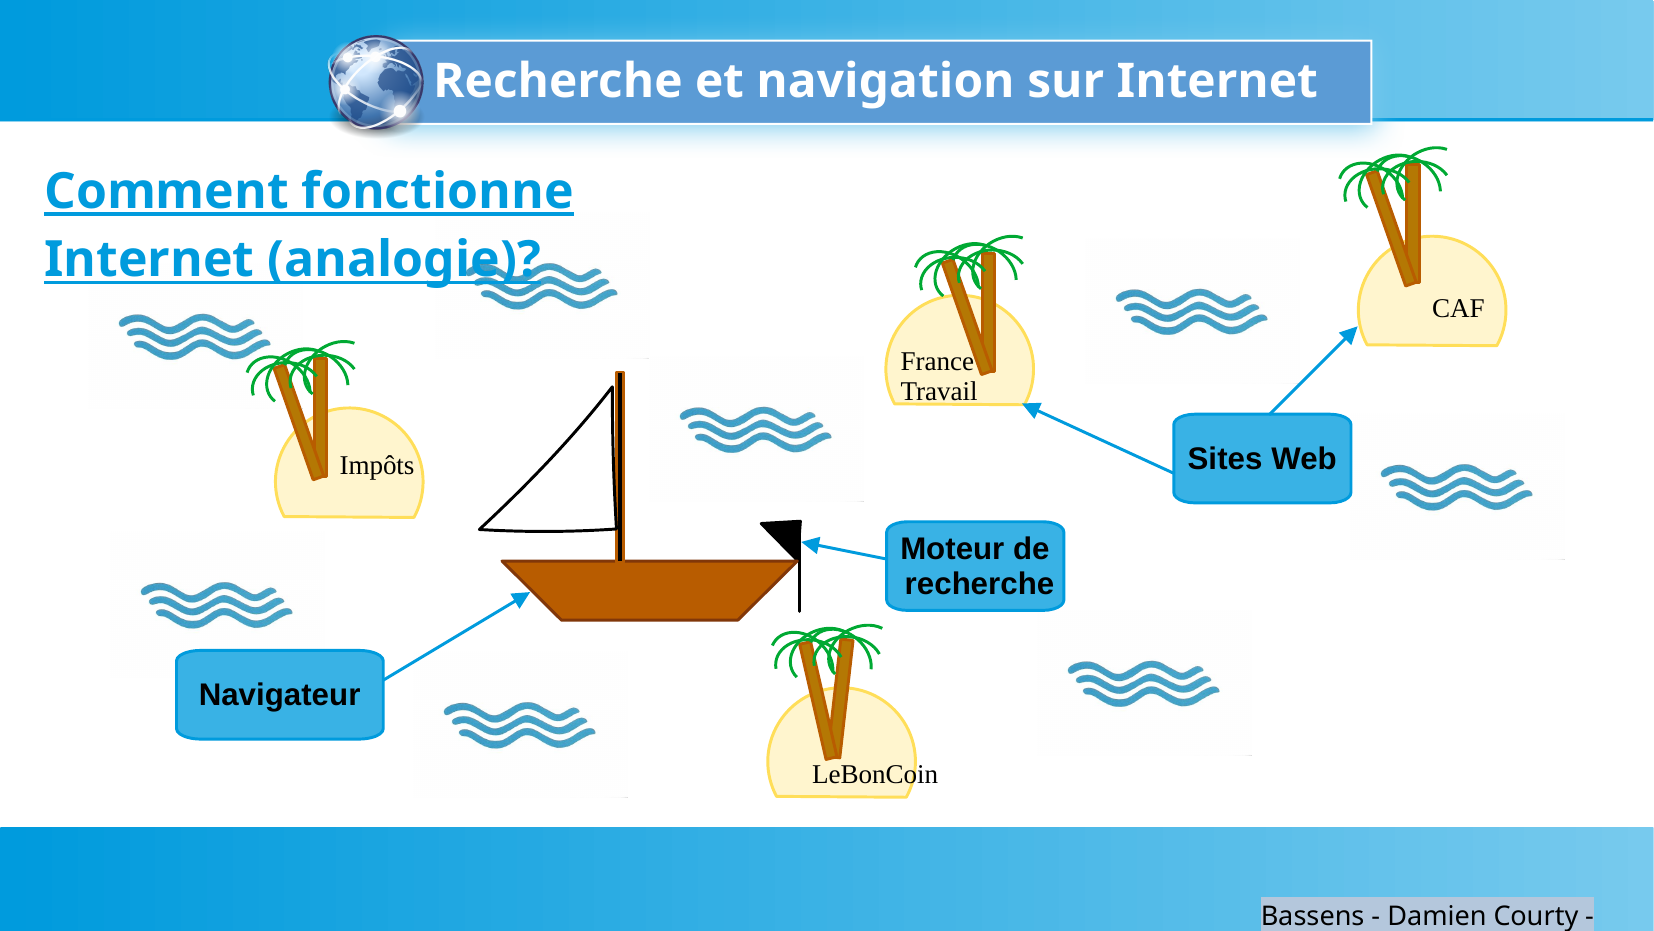

Recherche et navigation sur Internet
Comment fonctionne Internet (analogie)?
CAF
Sites Web
France Travail
Impôts
Moteur de
 recherche
Navigateur
LeBonCoin
Bassens - Damien Courty - 2024